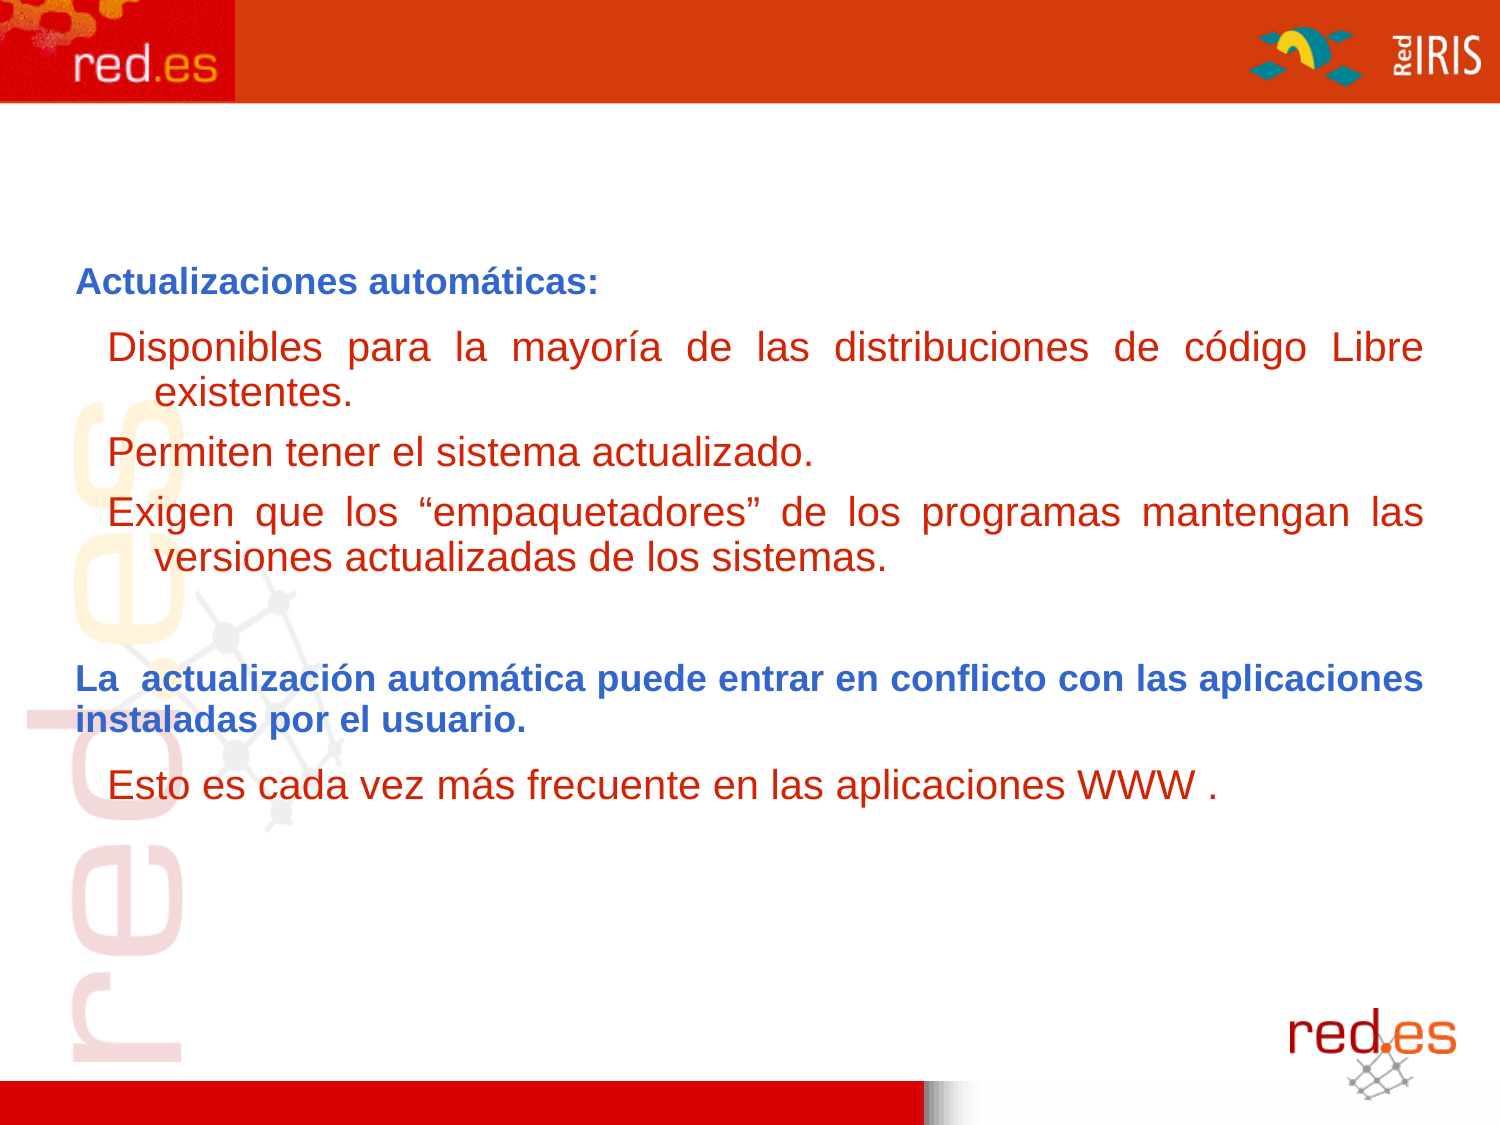

#
Actualizaciones automáticas:
Disponibles para la mayoría de las distribuciones de código Libre existentes.
Permiten tener el sistema actualizado.
Exigen que los “empaquetadores” de los programas mantengan las versiones actualizadas de los sistemas.
La actualización automática puede entrar en conflicto con las aplicaciones instaladas por el usuario.
Esto es cada vez más frecuente en las aplicaciones WWW .